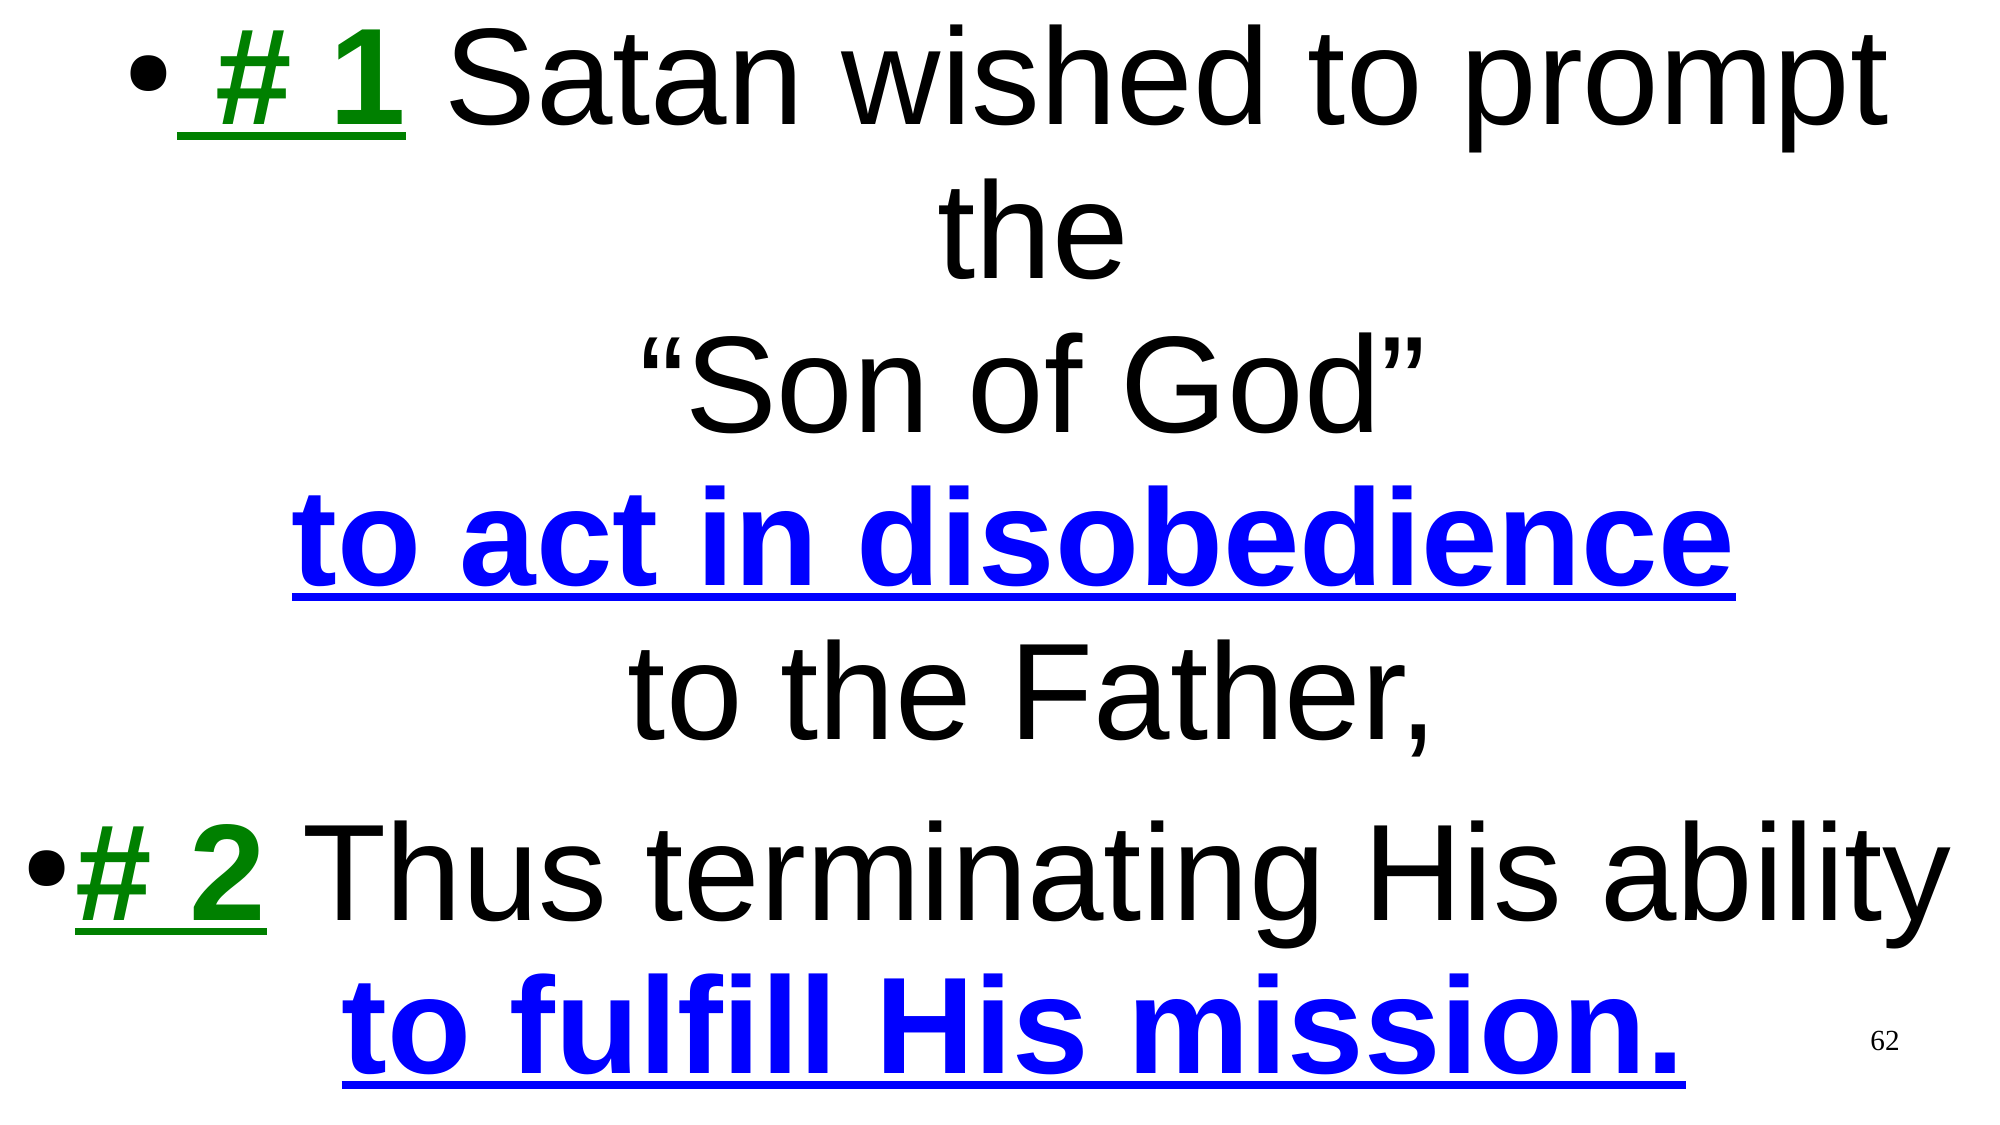

# # 1 Satan wished to prompt the “Son of God” to act in disobedience to the Father,
# 2 Thus terminating His ability to fulfill His mission.
62